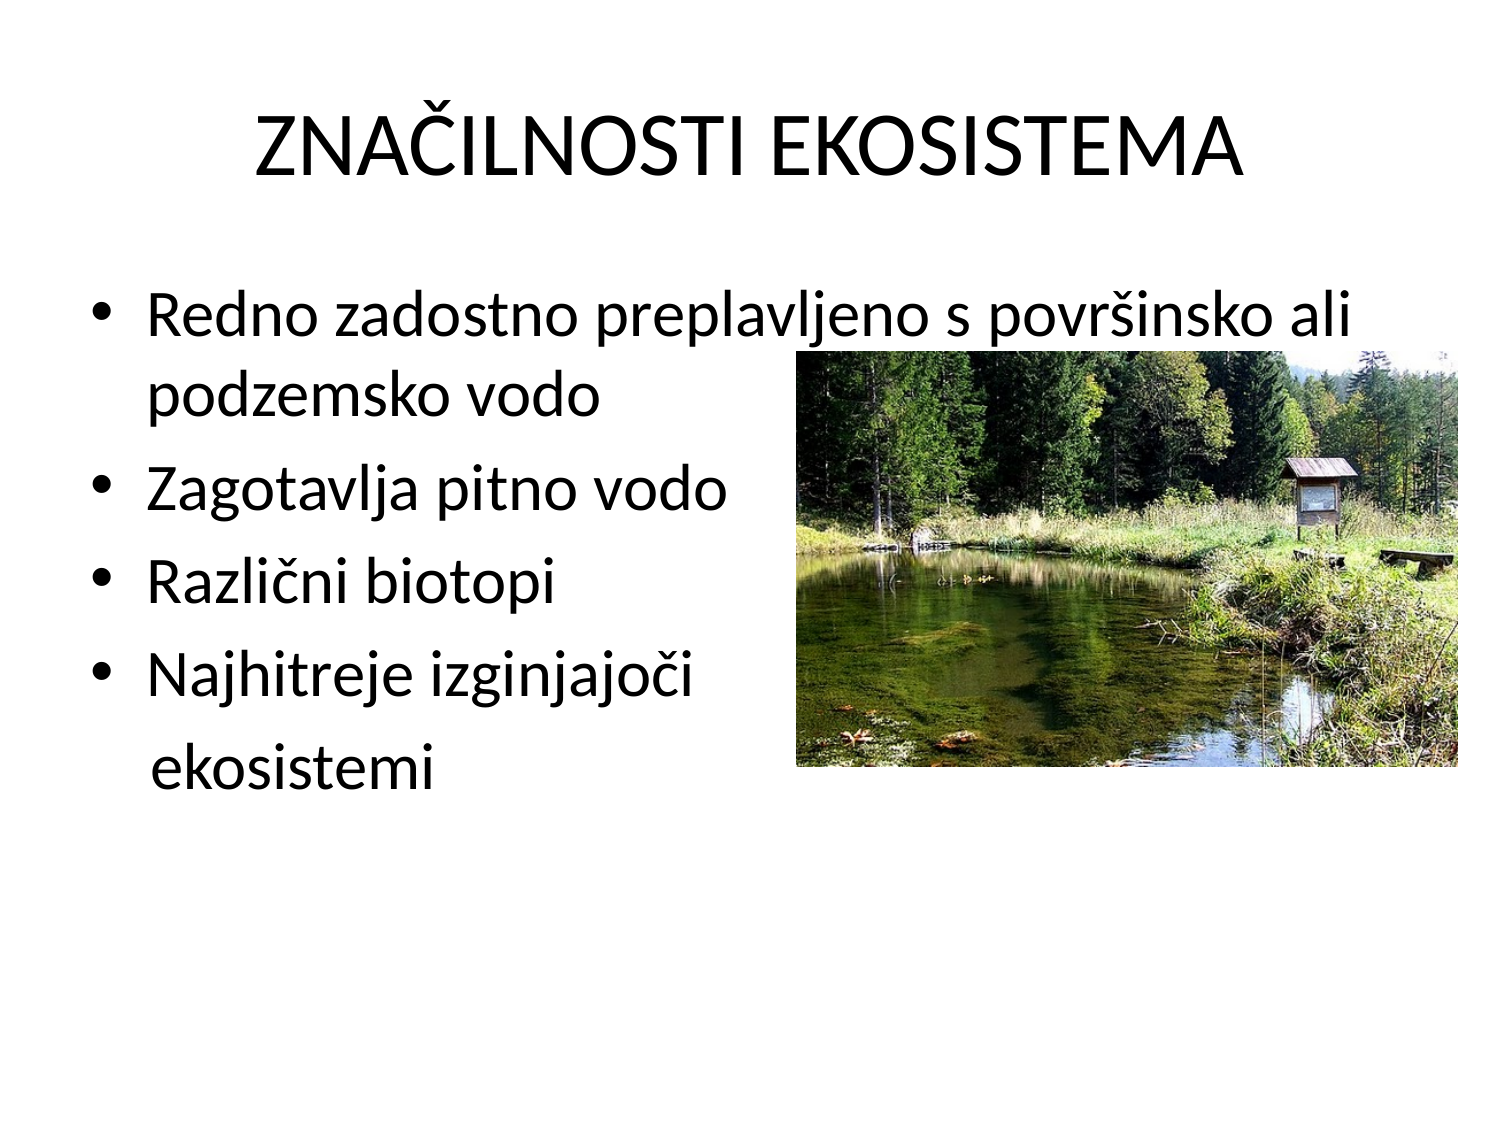

# ZNAČILNOSTI EKOSISTEMA
Redno zadostno preplavljeno s površinsko ali podzemsko vodo
Zagotavlja pitno vodo
Različni biotopi
Najhitreje izginjajoči
 ekosistemi